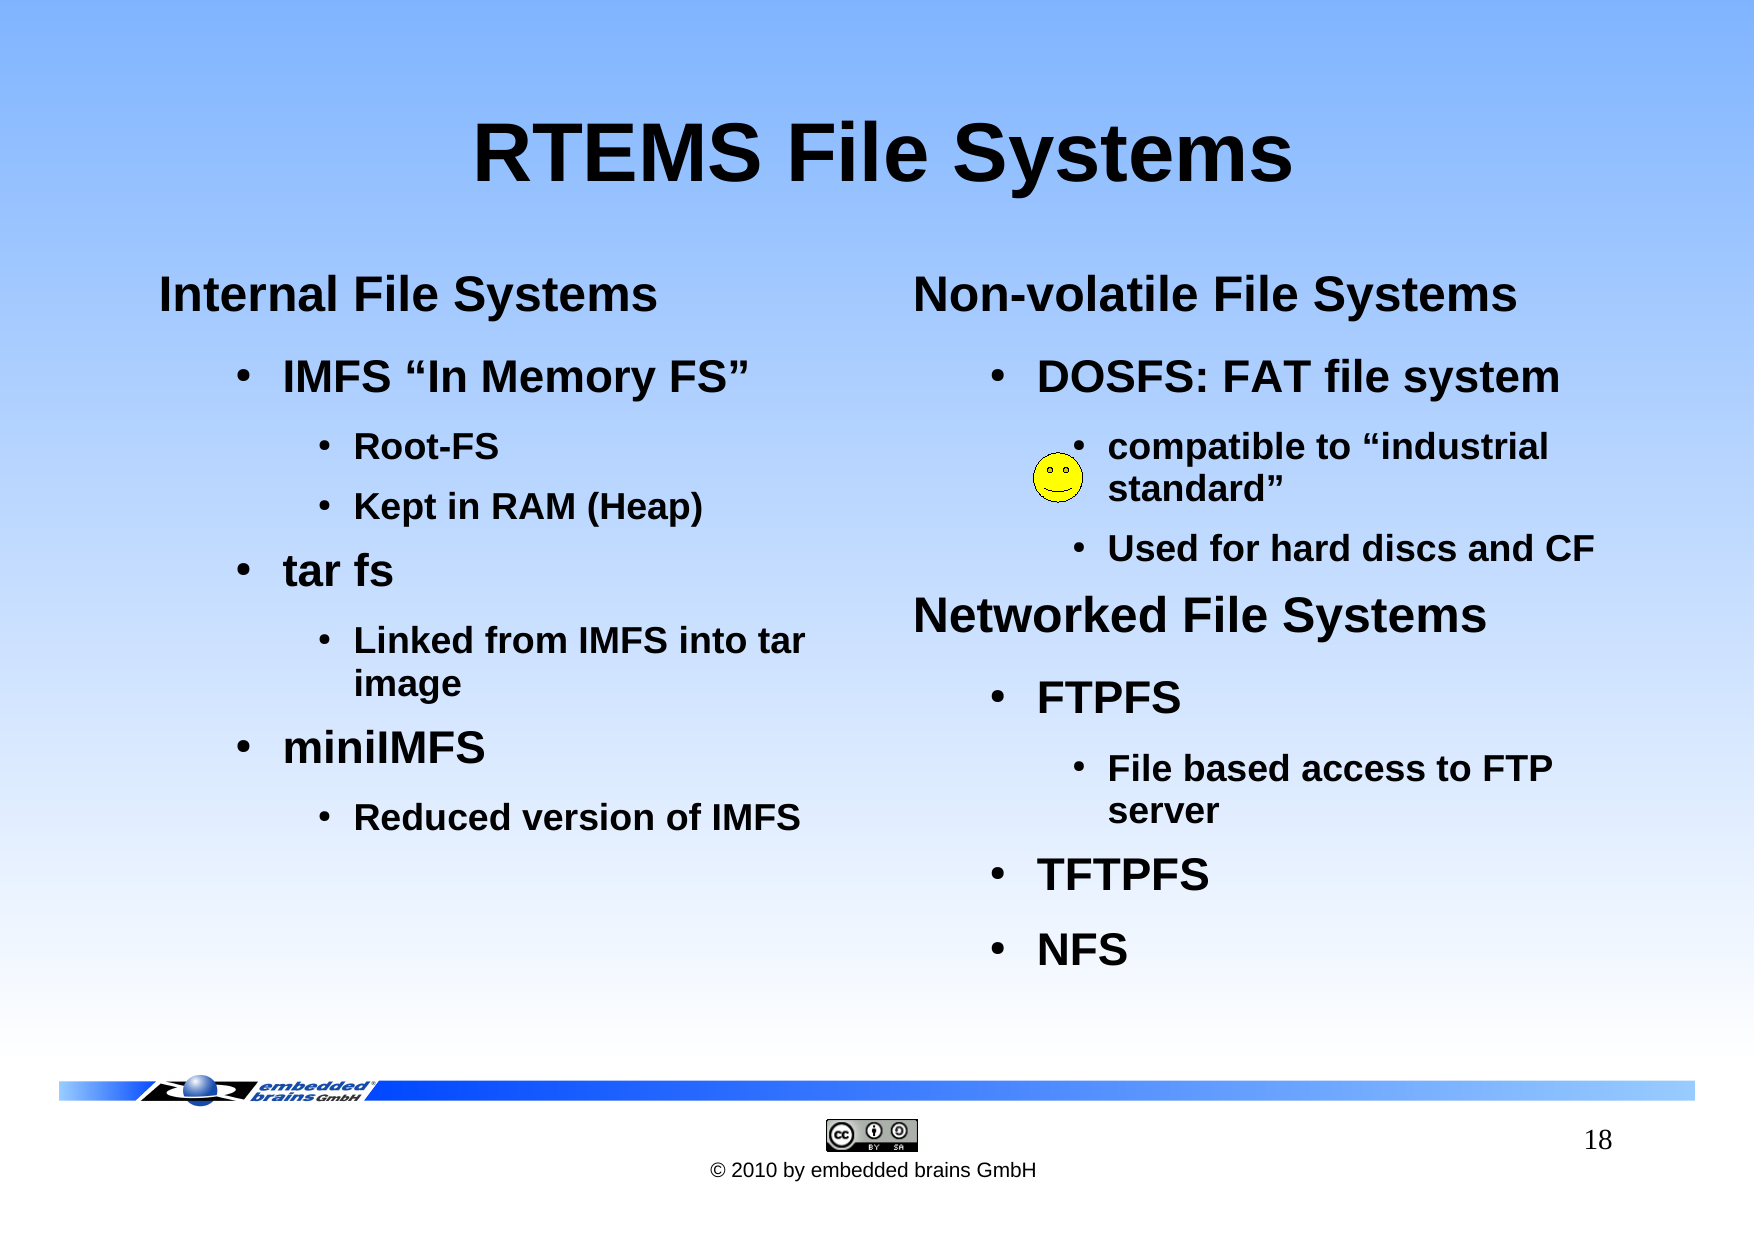

# RTEMS File Systems
Internal File Systems
IMFS “In Memory FS”
Root-FS
Kept in RAM (Heap)
tar fs
Linked from IMFS into tar image
miniIMFS
Reduced version of IMFS
Non-volatile File Systems
DOSFS: FAT file system
compatible to “industrial standard”
Used for hard discs and CF
Networked File Systems
FTPFS
File based access to FTP server
TFTPFS
NFS
18